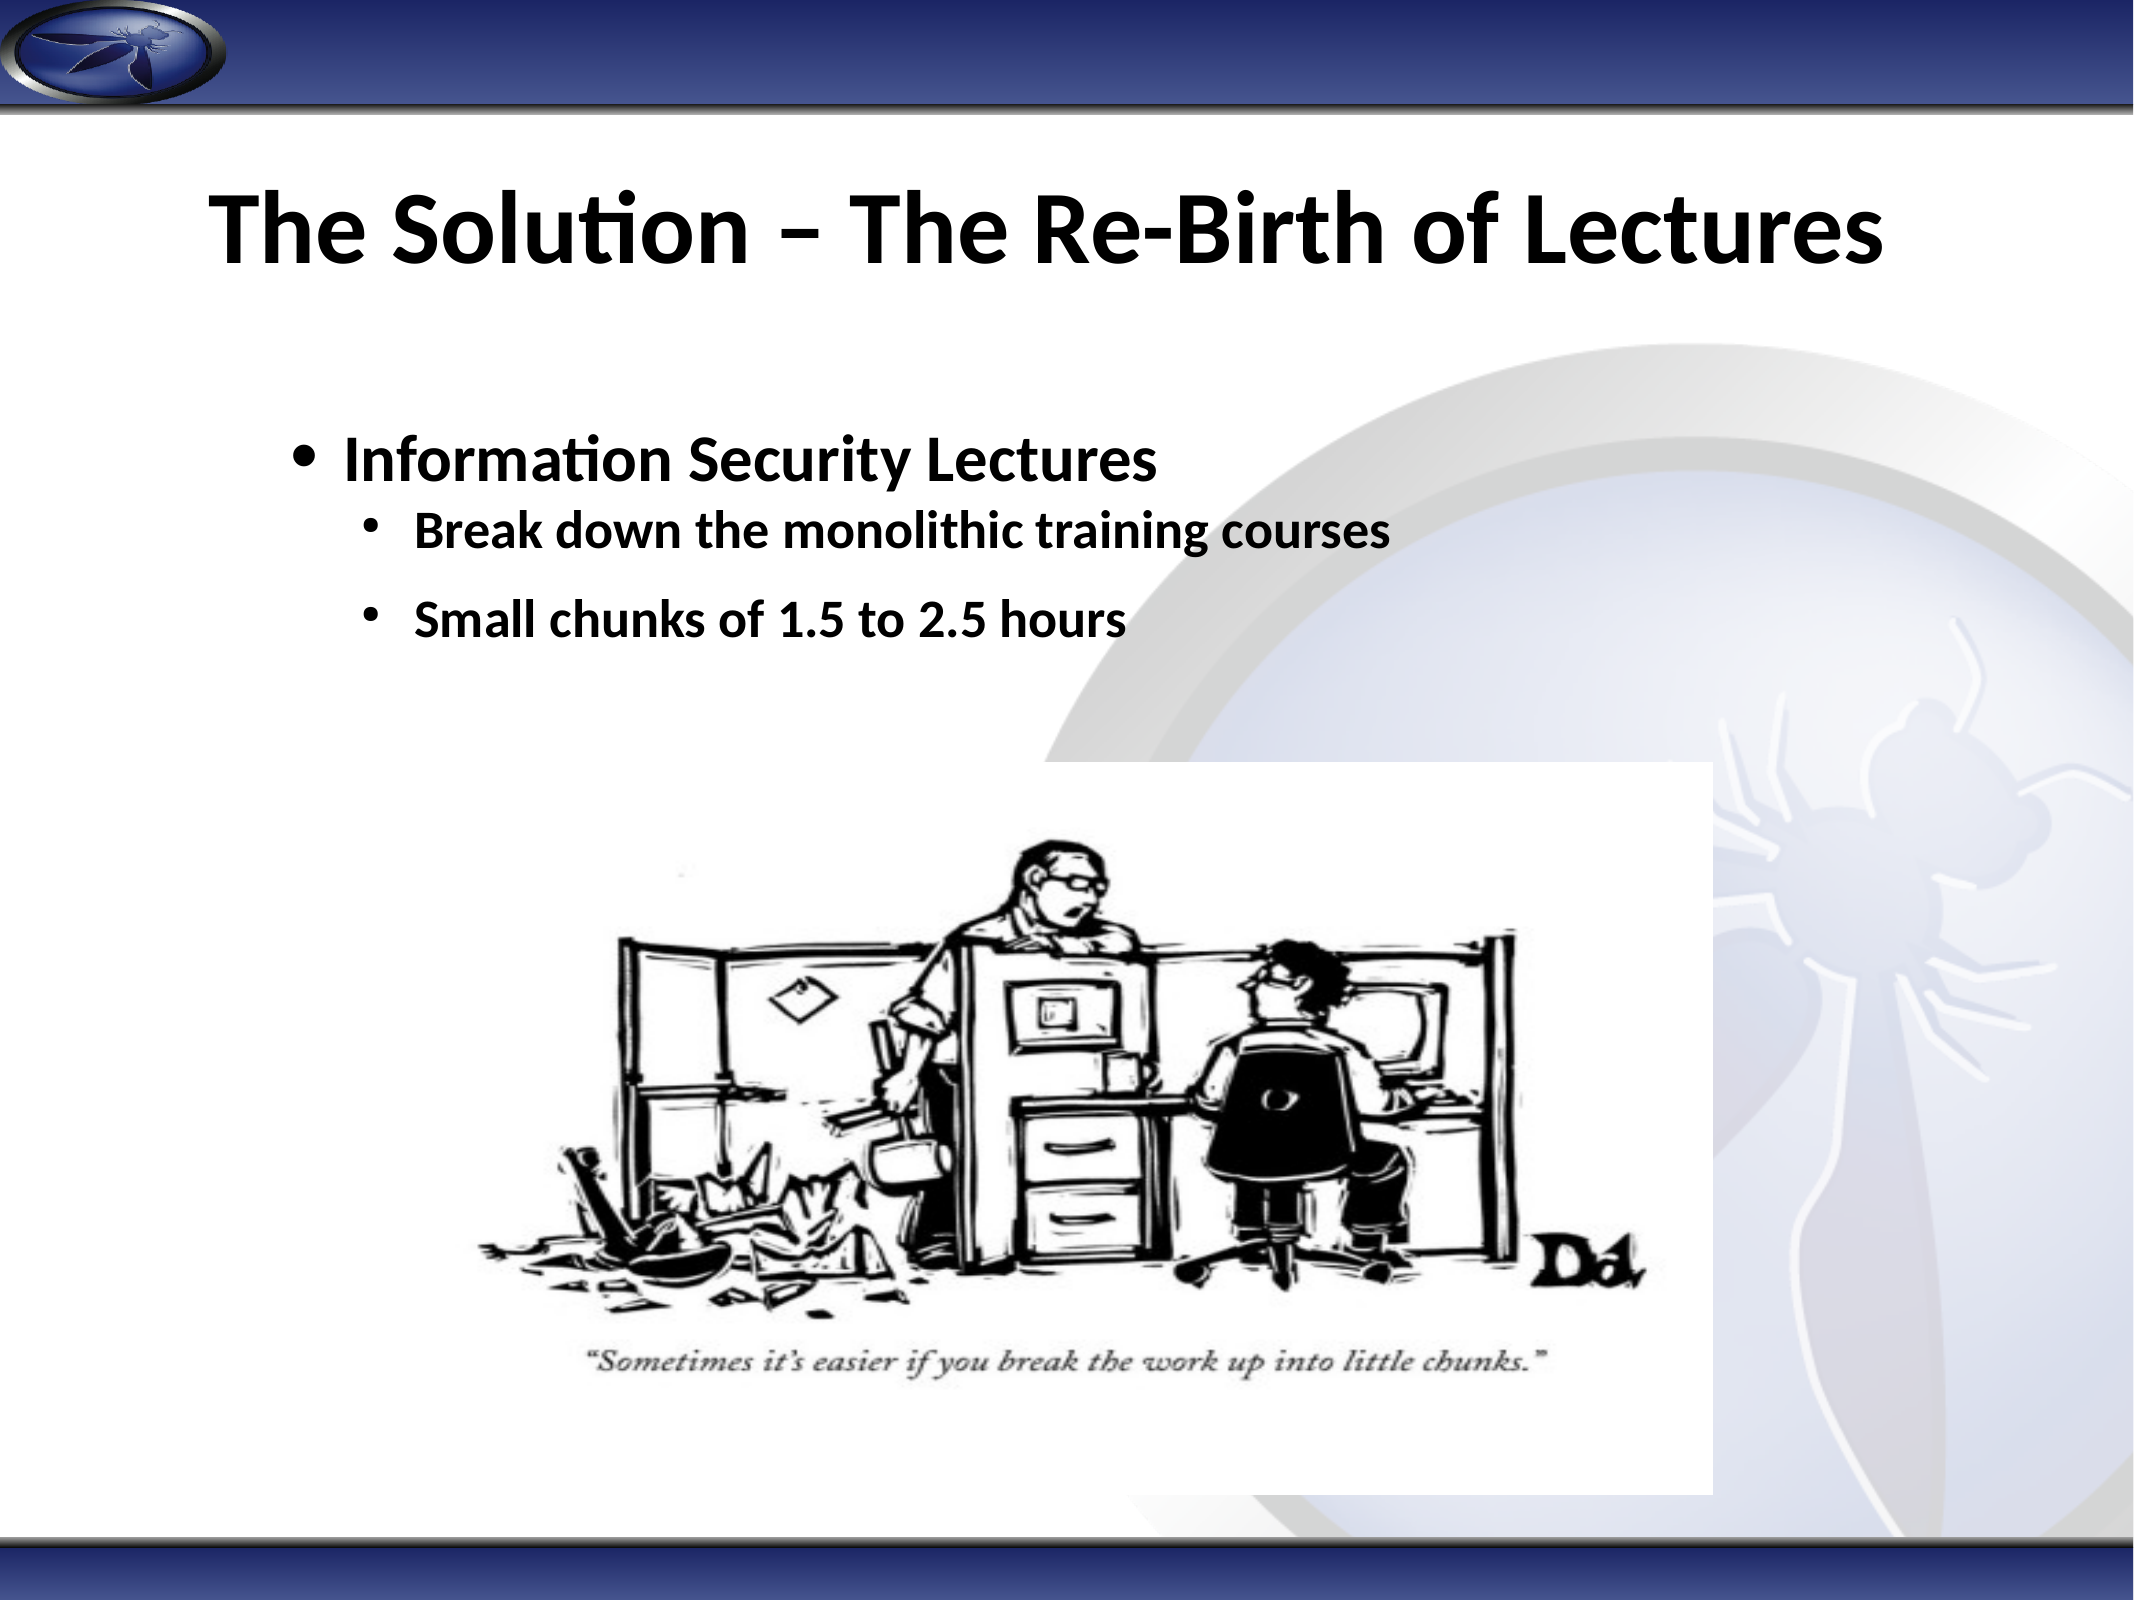

# The Solution – The Re-Birth of Lectures
Information Security Lectures
Break down the monolithic training courses
Small chunks of 1.5 to 2.5 hours